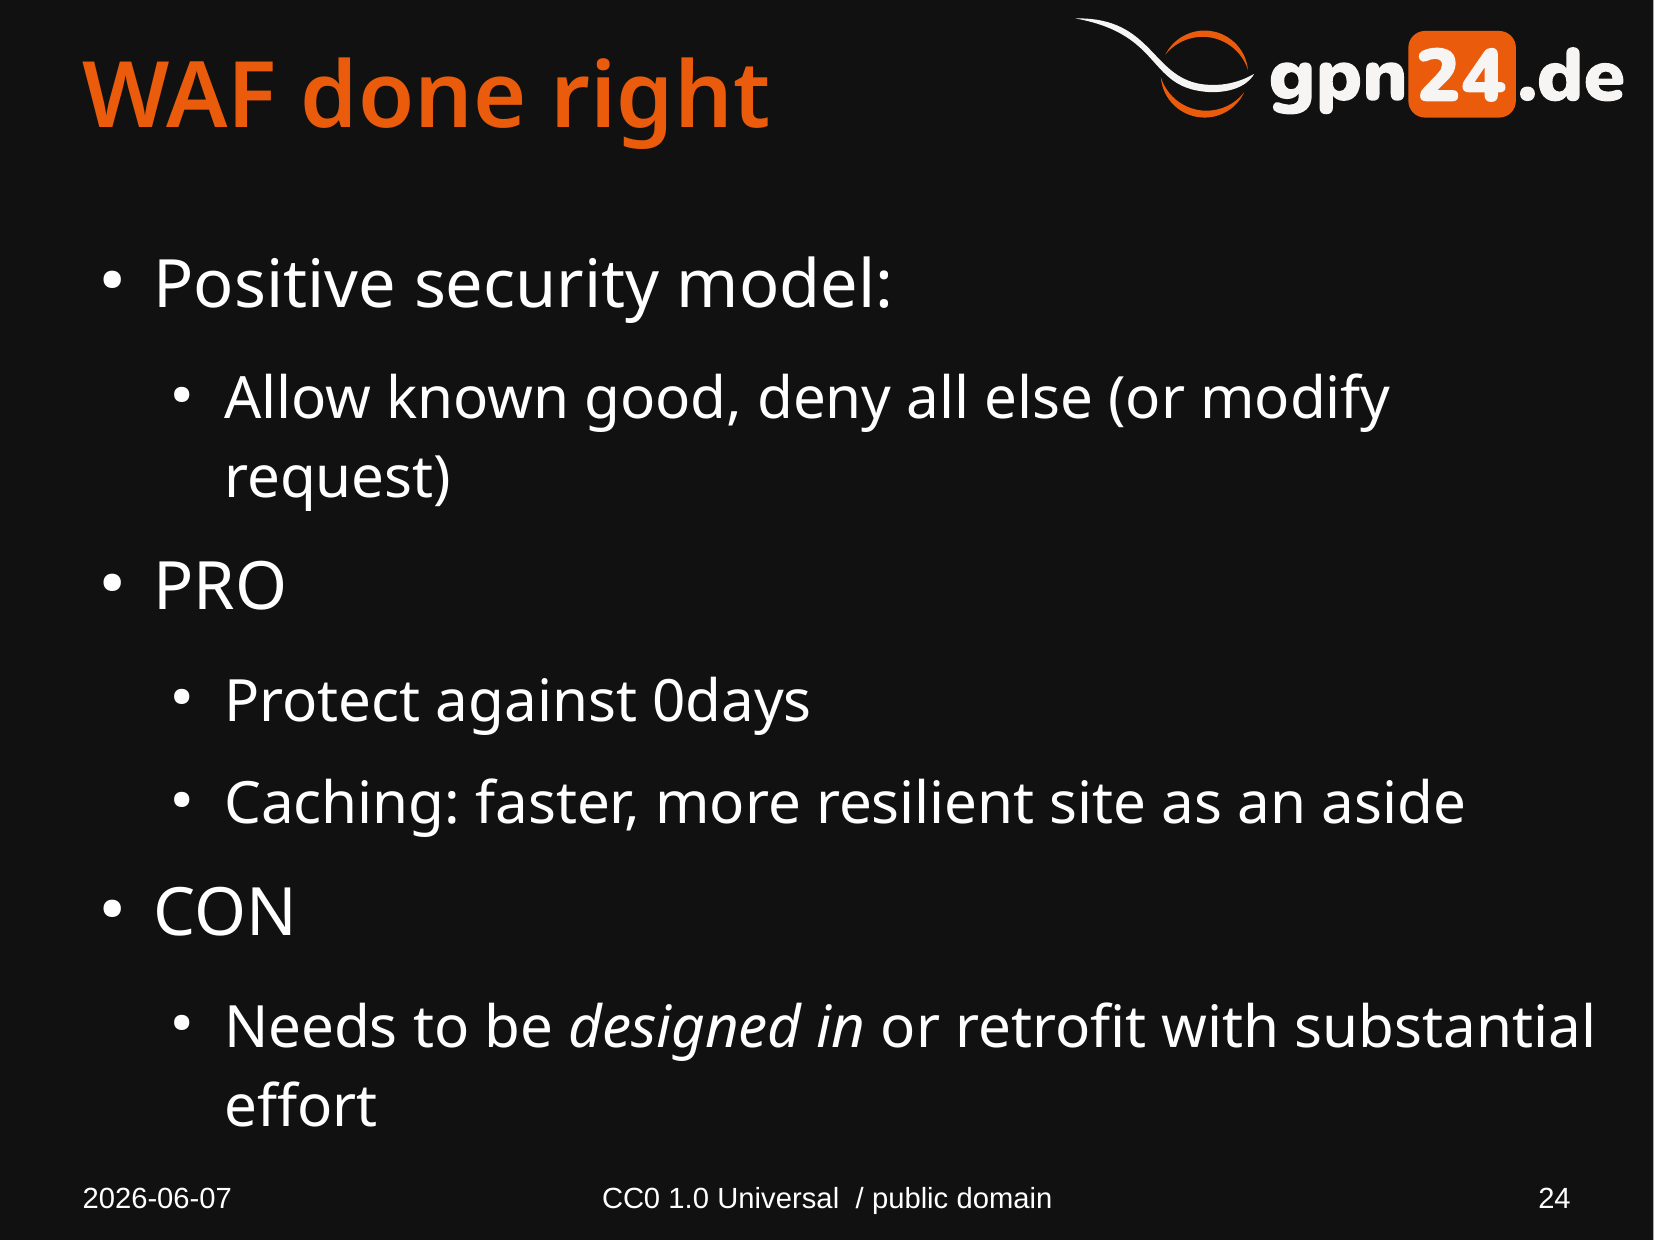

# WAF done right
Positive security model:
Allow known good, deny all else (or modify request)
PRO
Protect against 0days
Caching: faster, more resilient site as an aside
CON
Needs to be designed in or retrofit with substantial effort
2026-06-07
CC0 1.0 Universal / public domain
24